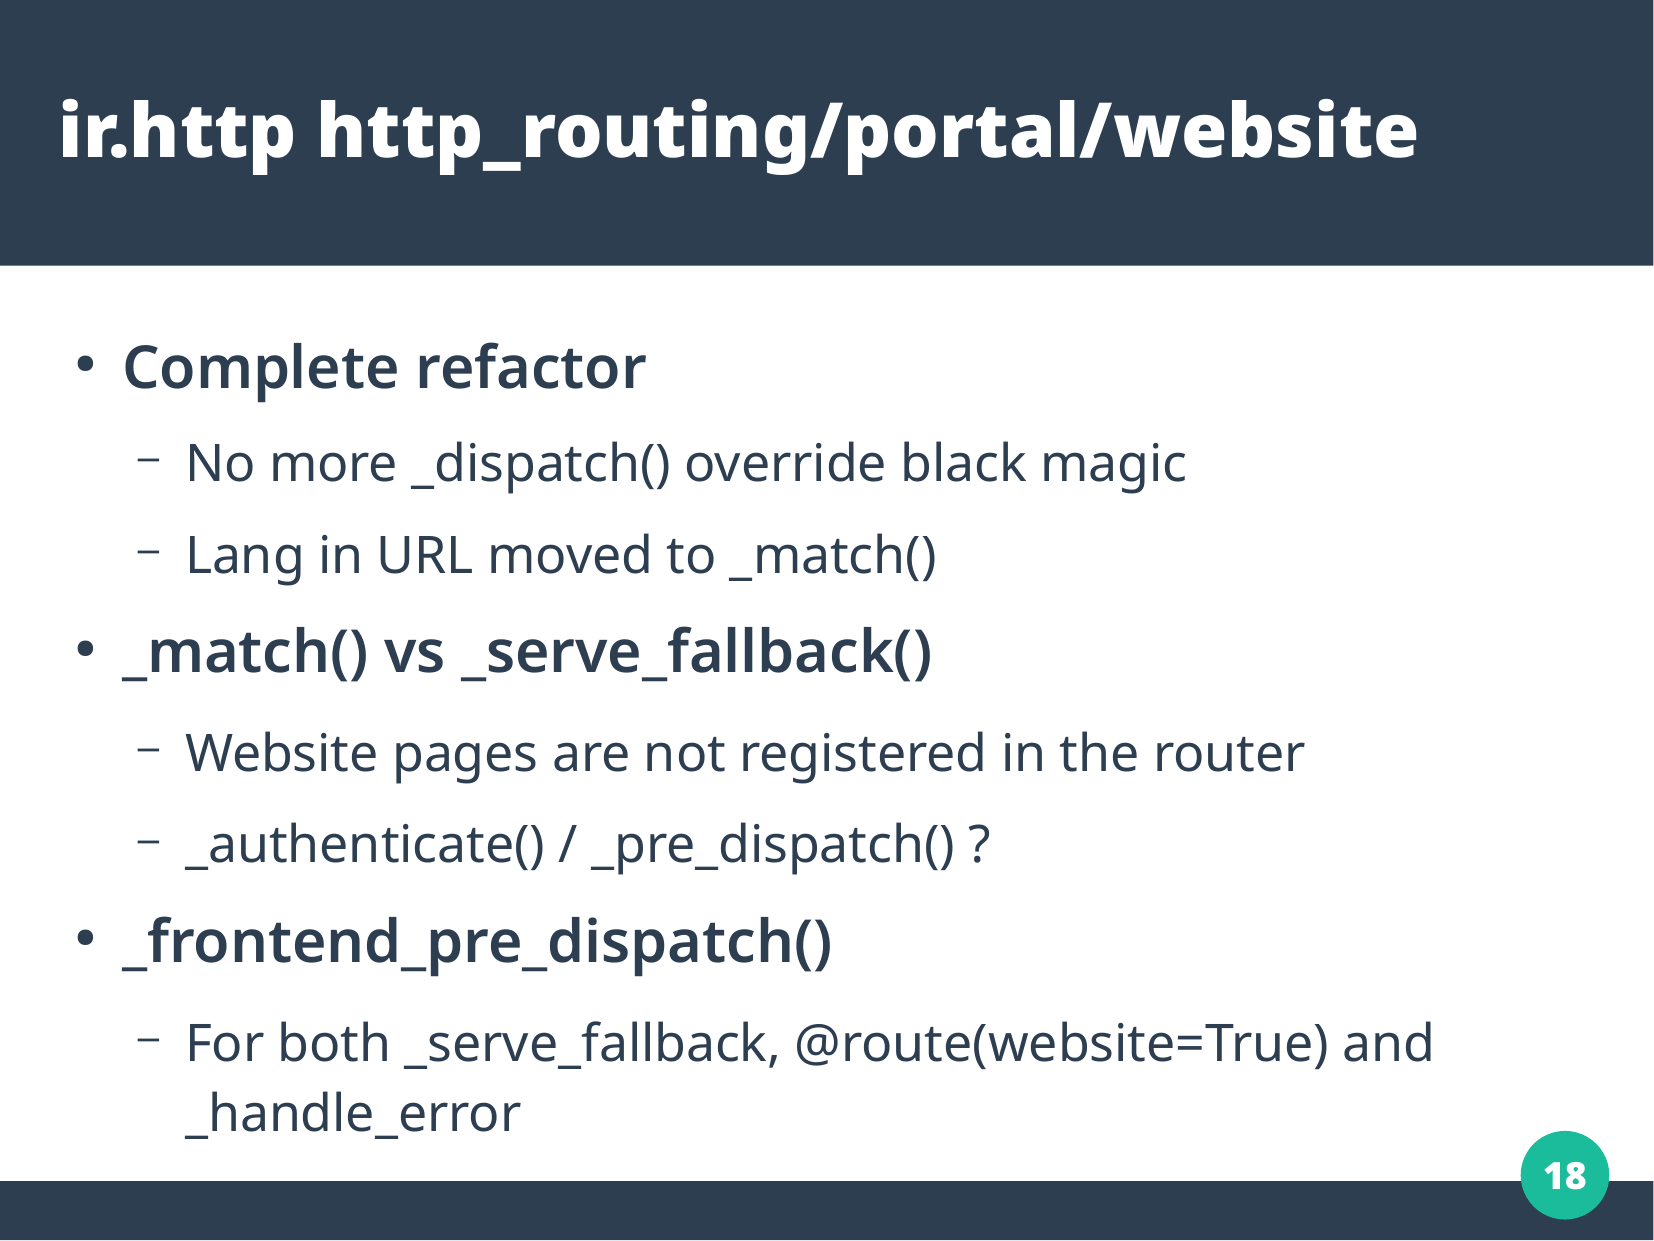

# ir.http http_routing/portal/website
Complete refactor
No more _dispatch() override black magic
Lang in URL moved to _match()
_match() vs _serve_fallback()
Website pages are not registered in the router
_authenticate() / _pre_dispatch() ?
_frontend_pre_dispatch()
For both _serve_fallback, @route(website=True) and _handle_error
18